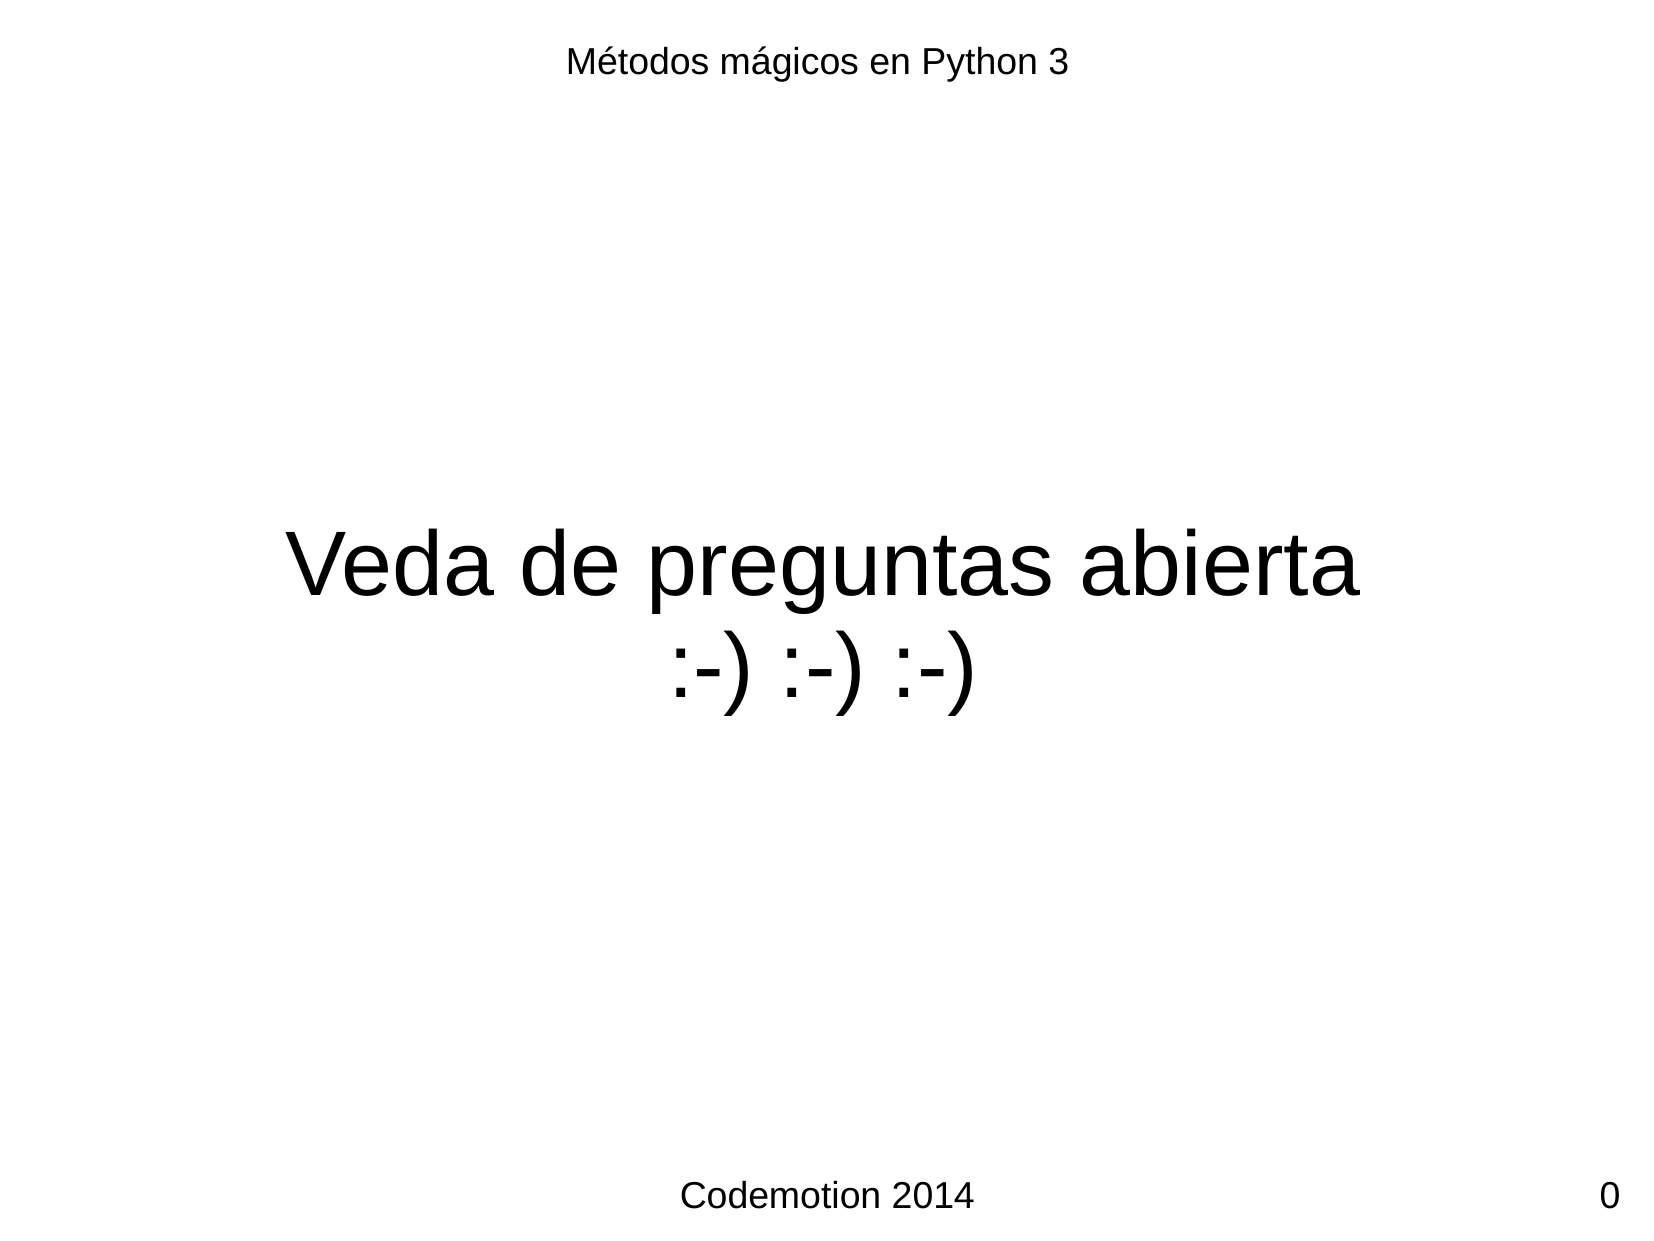

# Veda de preguntas abierta
:-) :-) :-)
Métodos mágicos en Python 3
Codemotion 2014
0